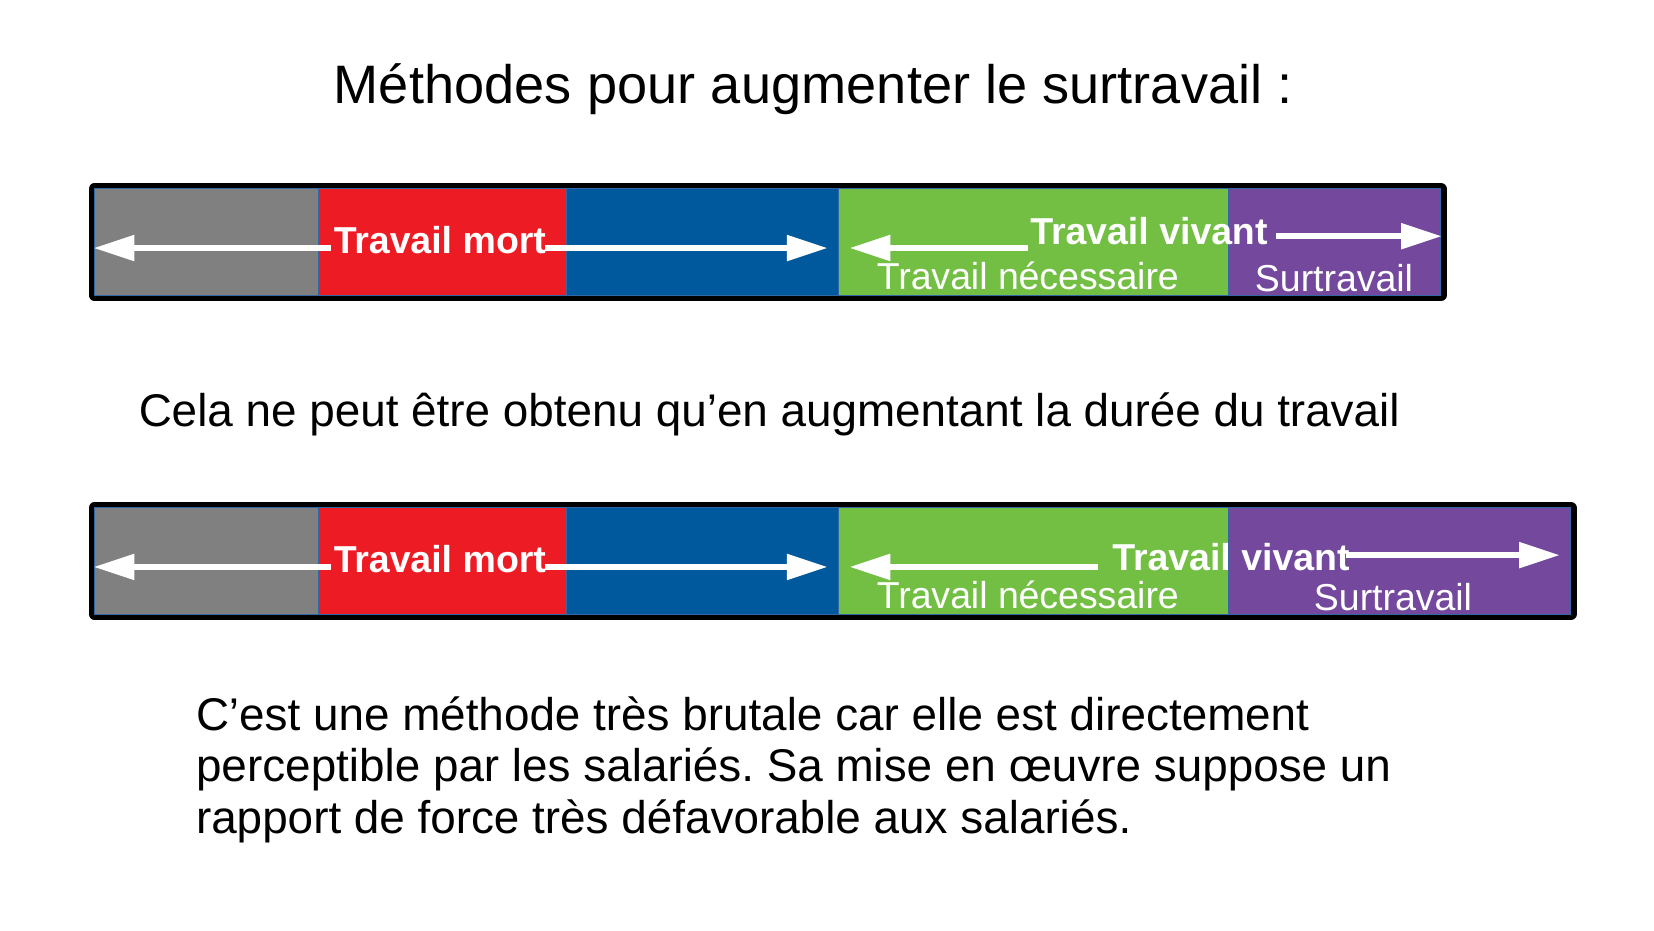

Méthodes pour augmenter le surtravail :
Travail vivant
Travail mort
Travail nécessaire
Surtravail
Cela ne peut être obtenu qu’en augmentant la durée du travail
Travail vivant
Travail mort
Travail nécessaire
Surtravail
C’est une méthode très brutale car elle est directement perceptible par les salariés. Sa mise en œuvre suppose un rapport de force très défavorable aux salariés.